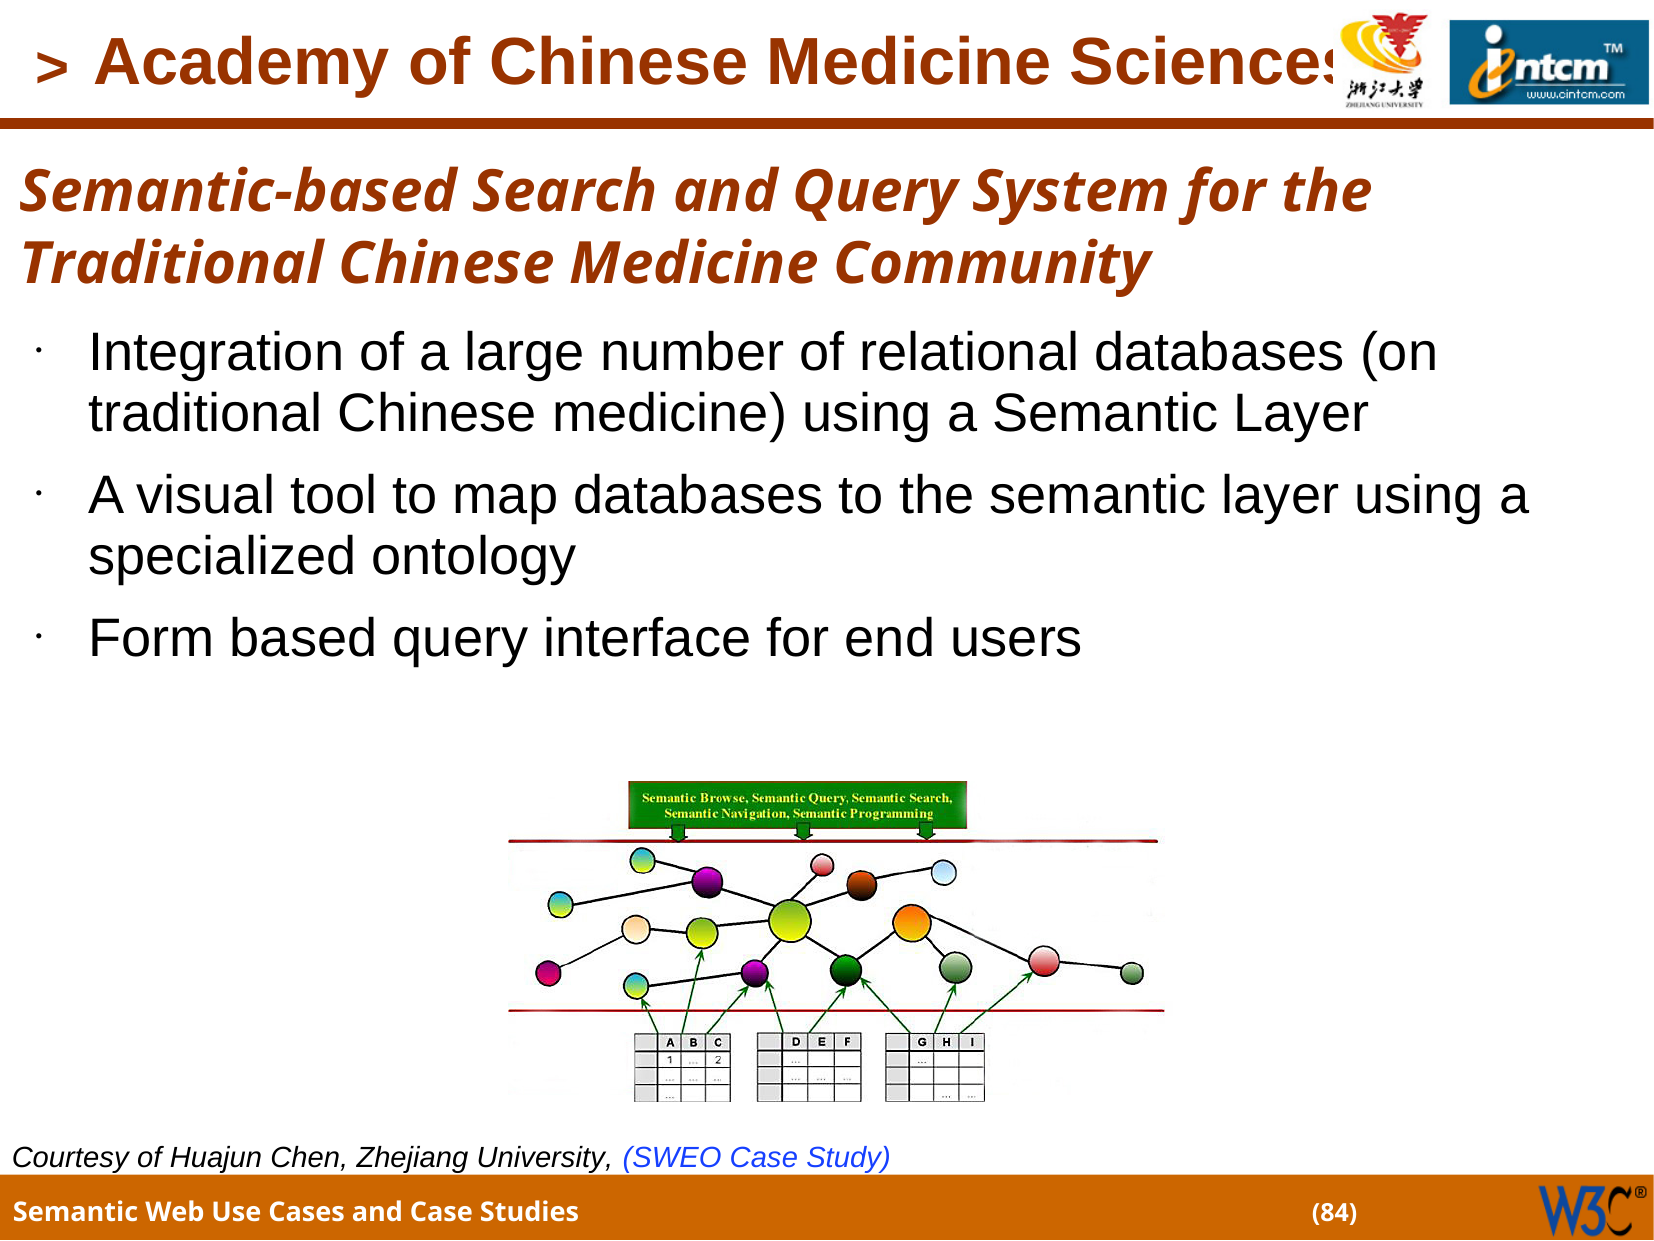

# Academy of Chinese Medicine Sciences
Semantic-based Search and Query System for the Traditional Chinese Medicine Community
Integration of a large number of relational databases (on traditional Chinese medicine) using a Semantic Layer
A visual tool to map databases to the semantic layer using a specialized ontology
Form based query interface for end users
Courtesy of Huajun Chen, Zhejiang University, (SWEO Case Study)